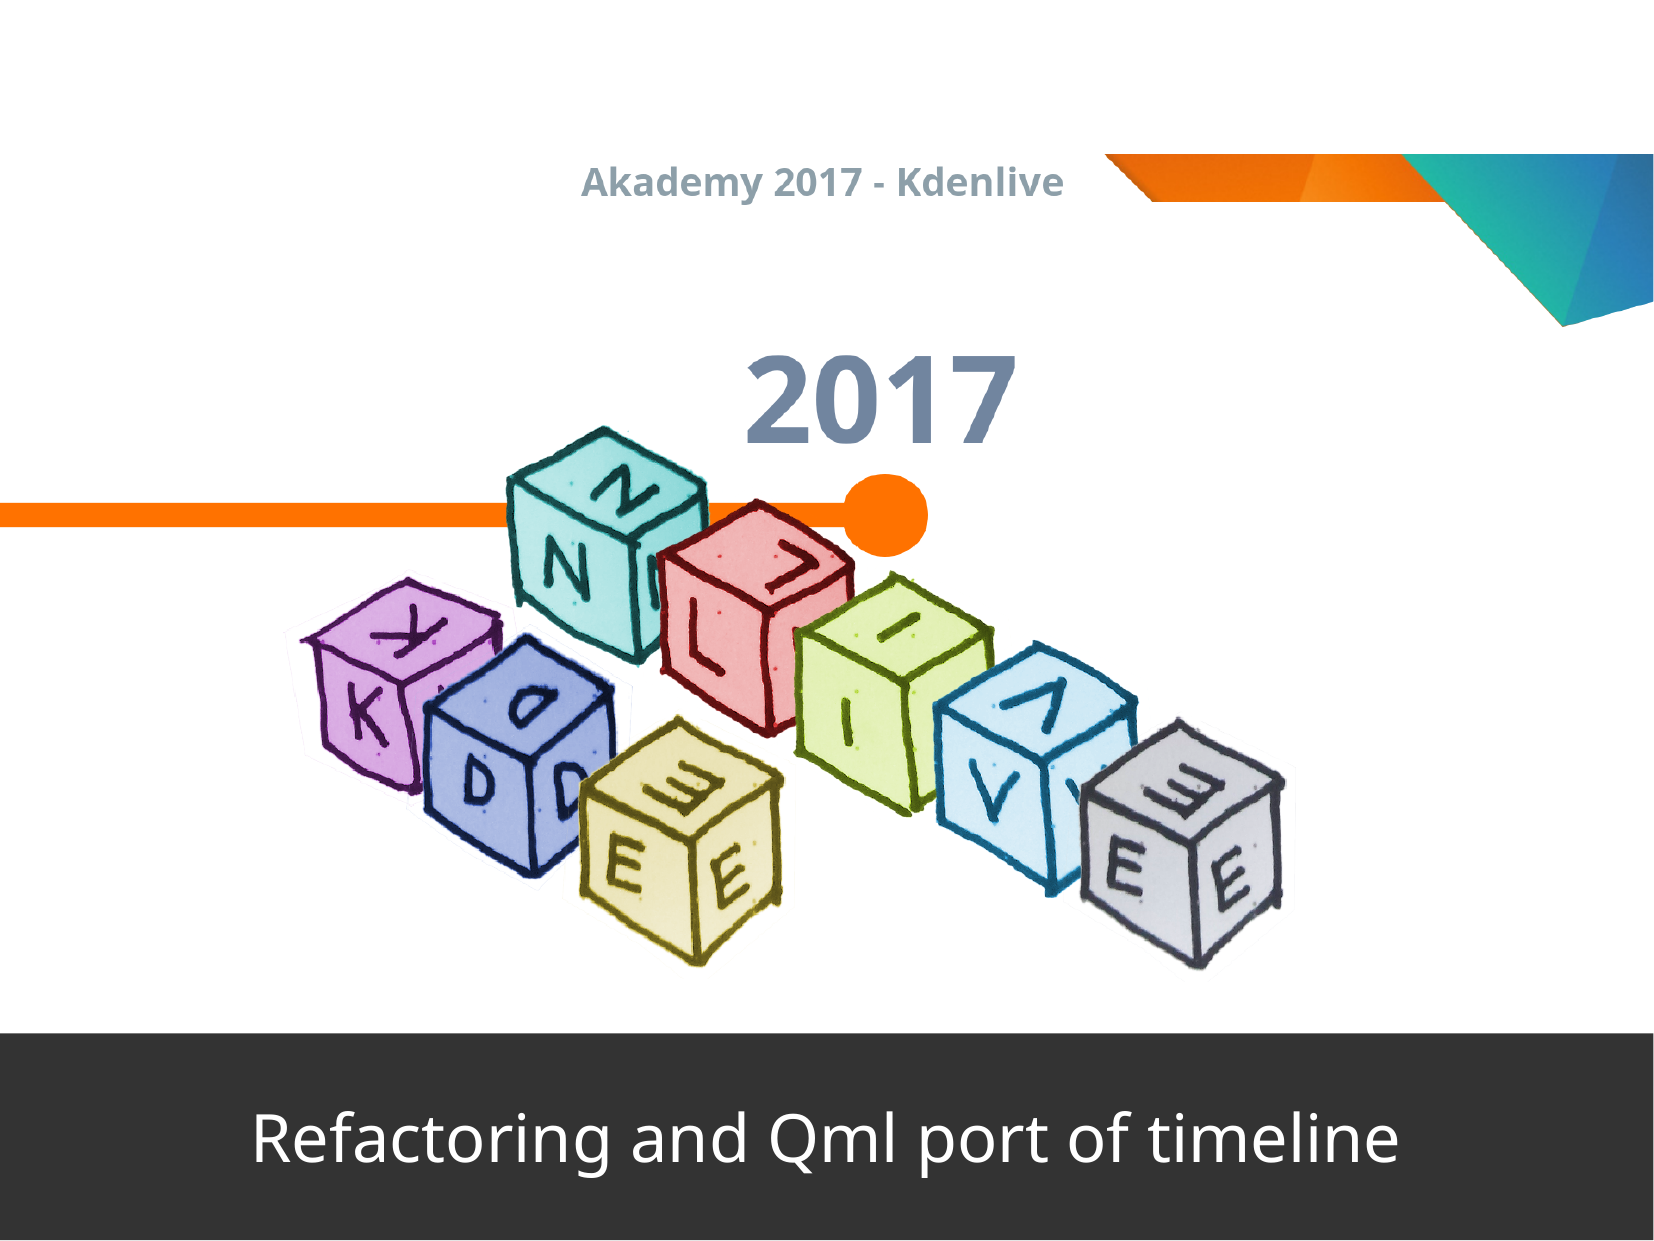

# Refactoring and Qml port of timeline